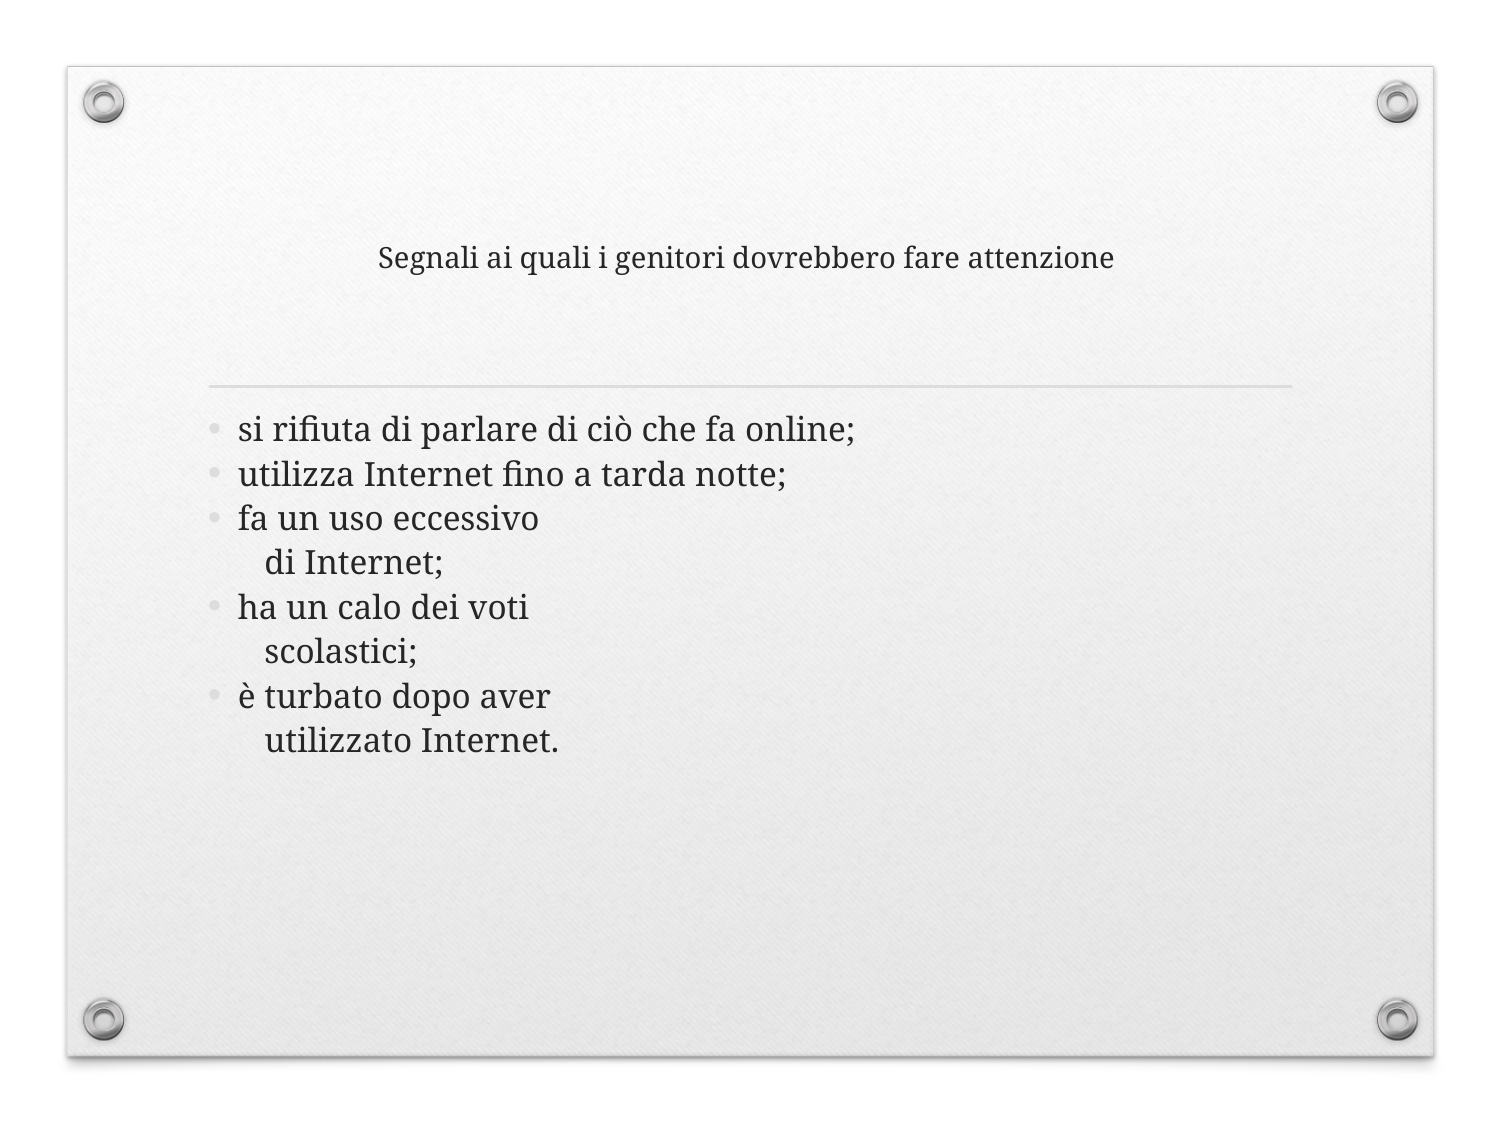

# Segnali ai quali i genitori dovrebbero fare attenzione
si rifiuta di parlare di ciò che fa online;
utilizza Internet fino a tarda notte;
fa un uso eccessivo
 di Internet;
ha un calo dei voti
 scolastici;
è turbato dopo aver
 utilizzato Internet.